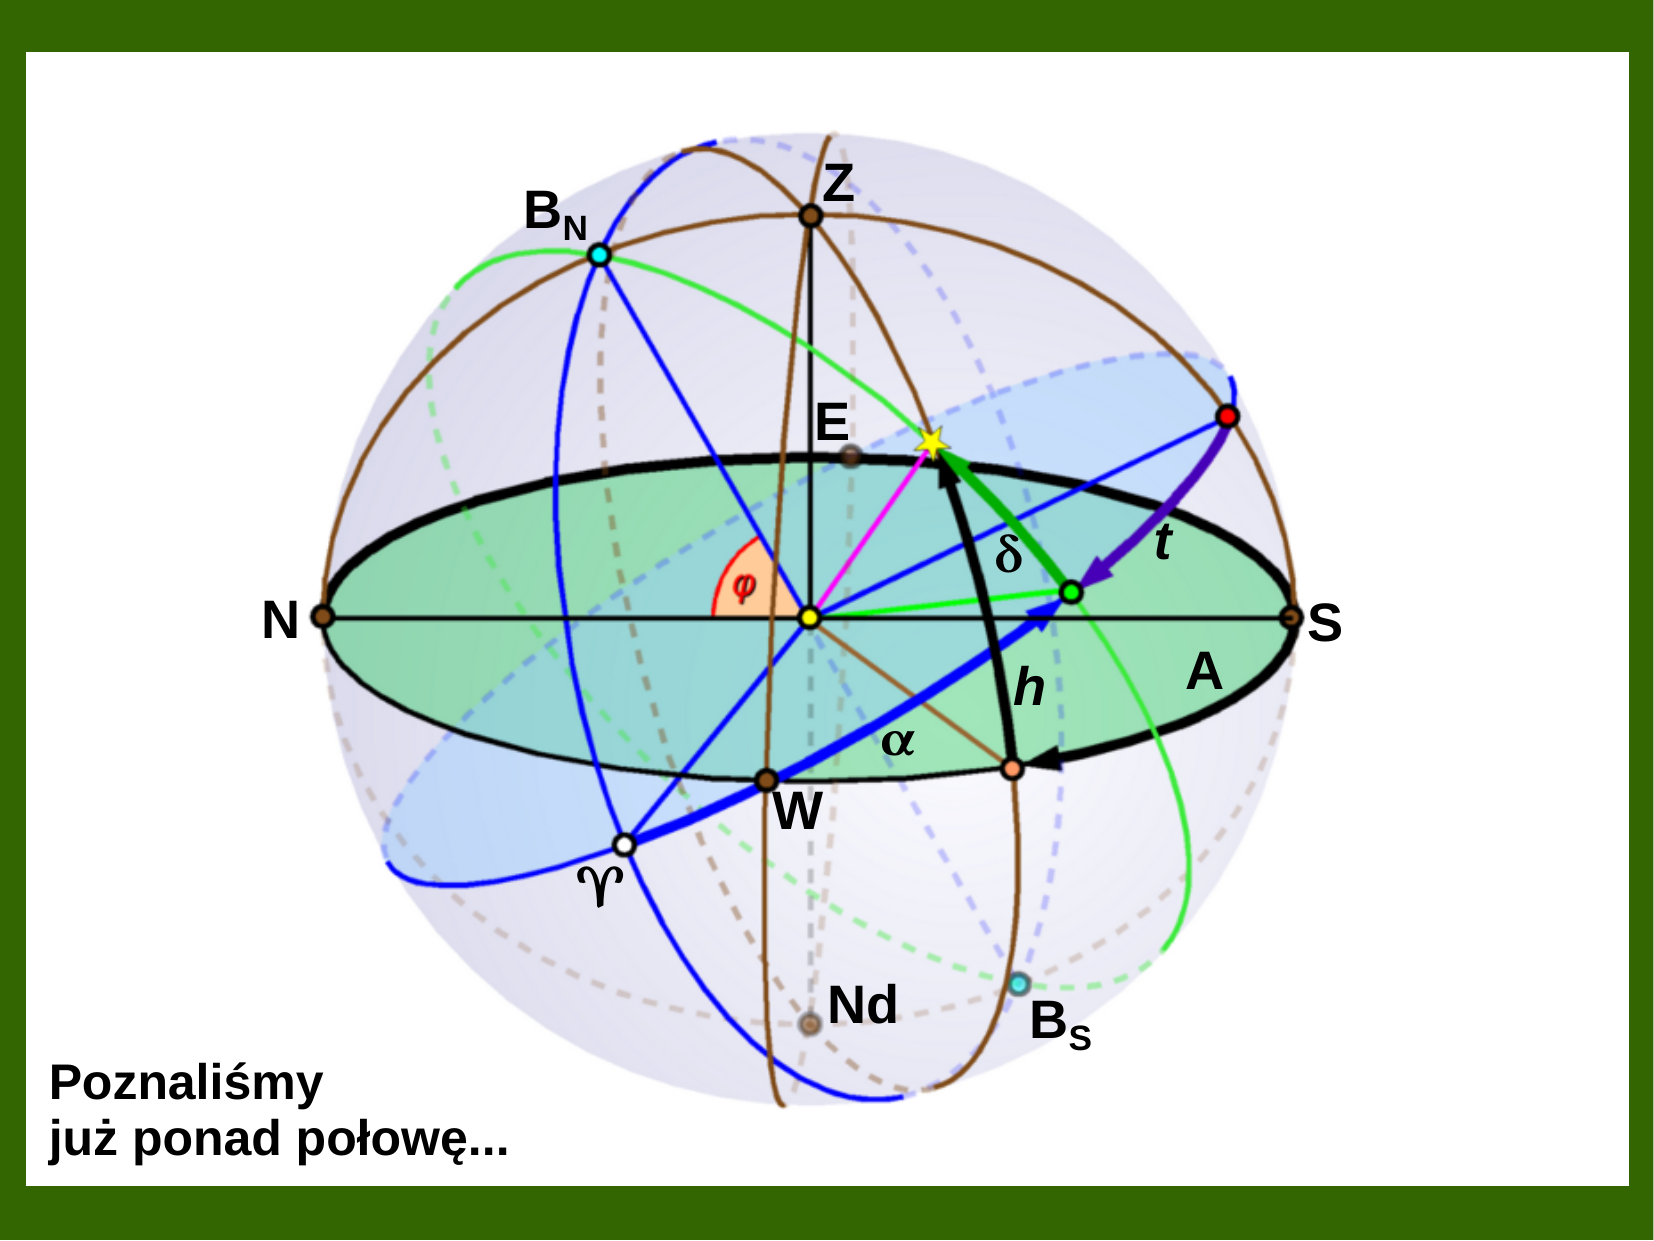

Z
BN
E
t
δ
N
S
A
h
α
W
♈
Nd
BS
Poznaliśmy
już ponad połowę...